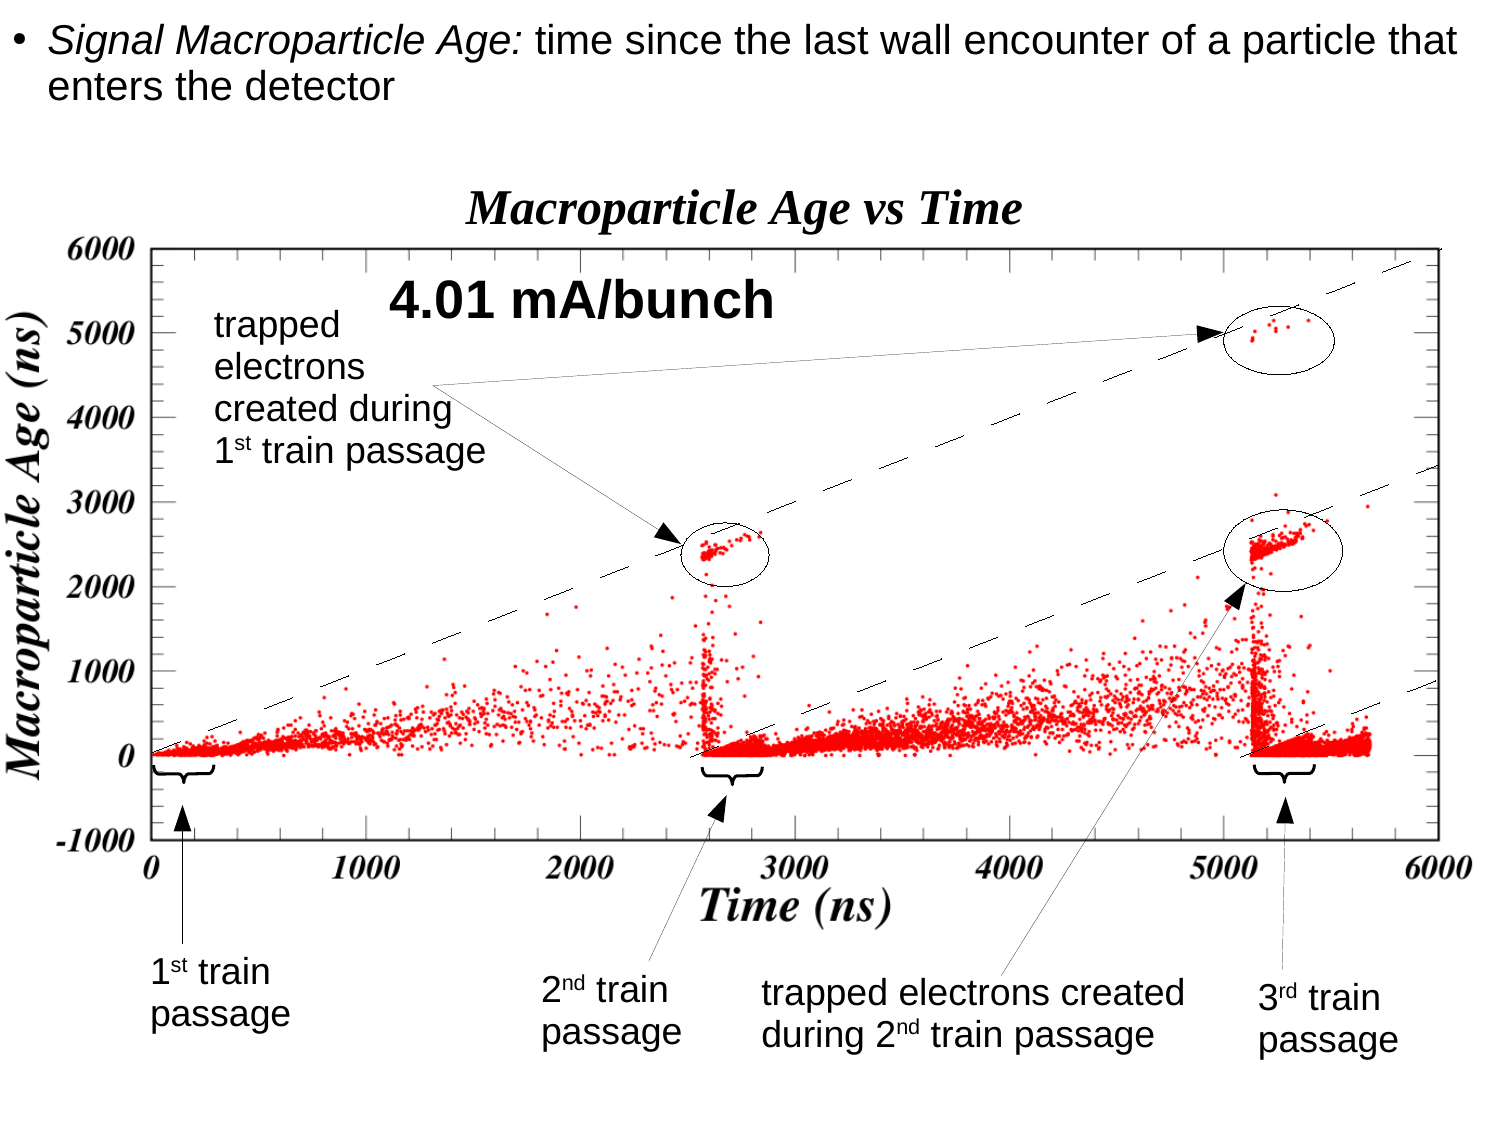

Signal Macroparticle Age: time since the last wall encounter of a particle that enters the detector
Macroparticle Age vs Time
4.01 mA/bunch
trapped electrons created during 1st train passage
1st train passage
2nd train passage
trapped electrons created during 2nd train passage
3rd train passage